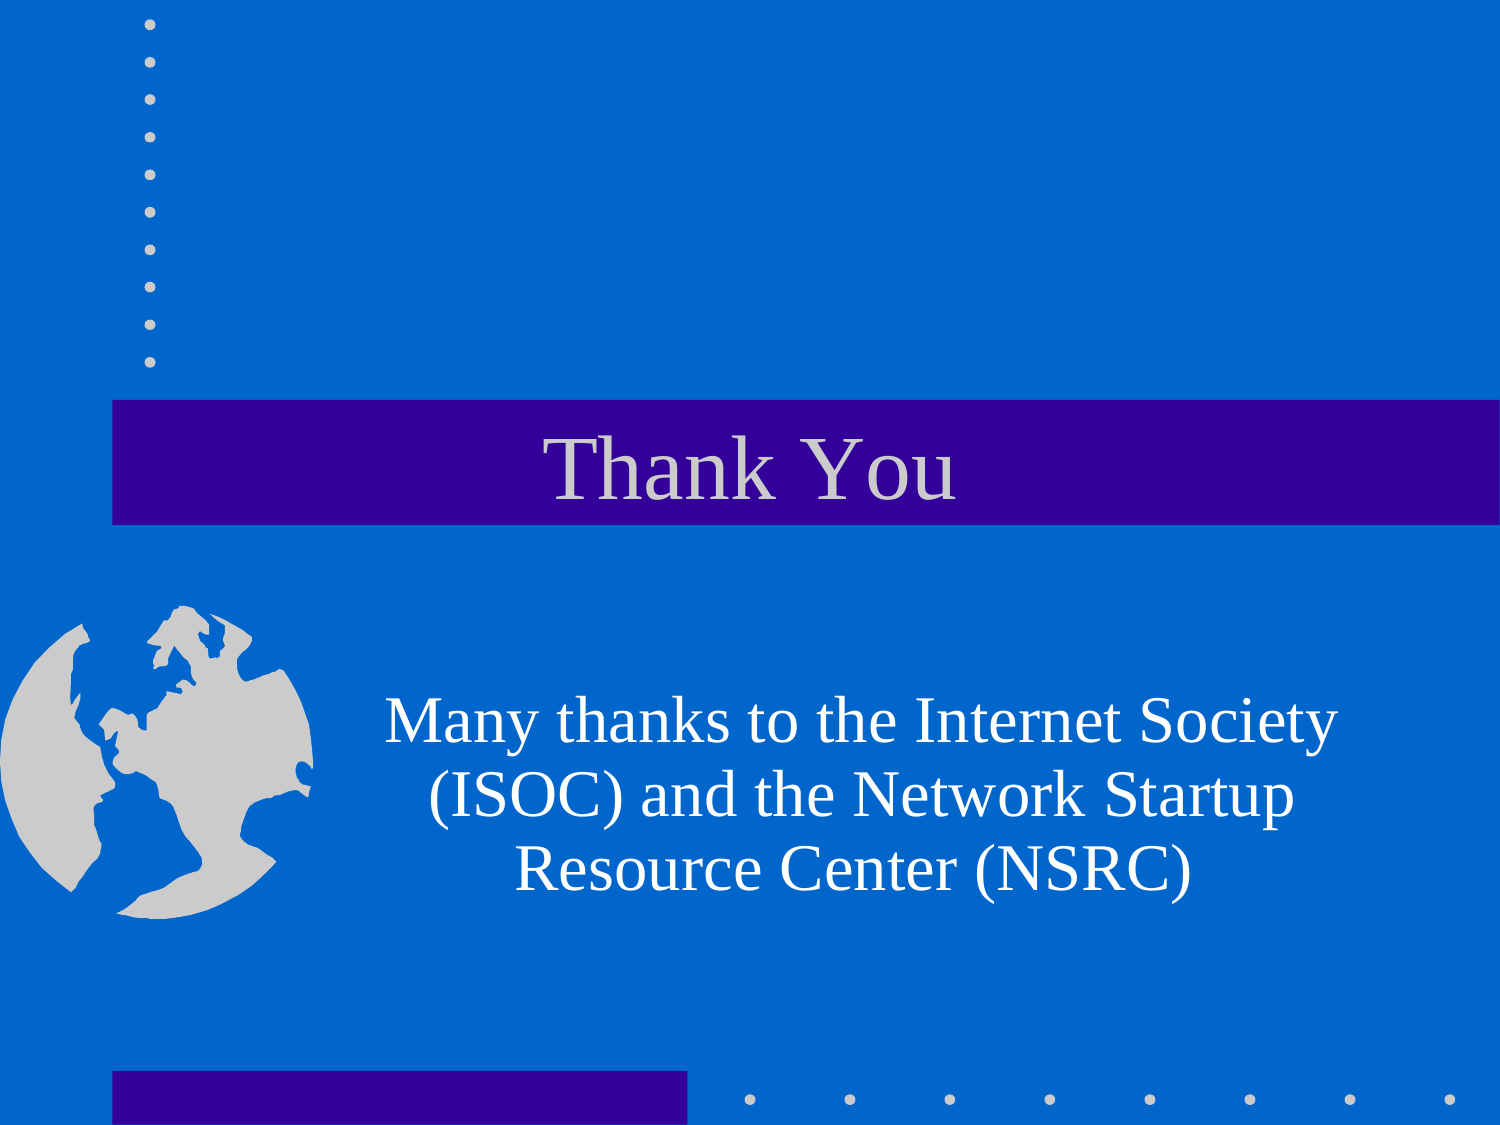

# Thank You
Many thanks to the Internet Society (ISOC) and the Network Startup Resource Center (NSRC)